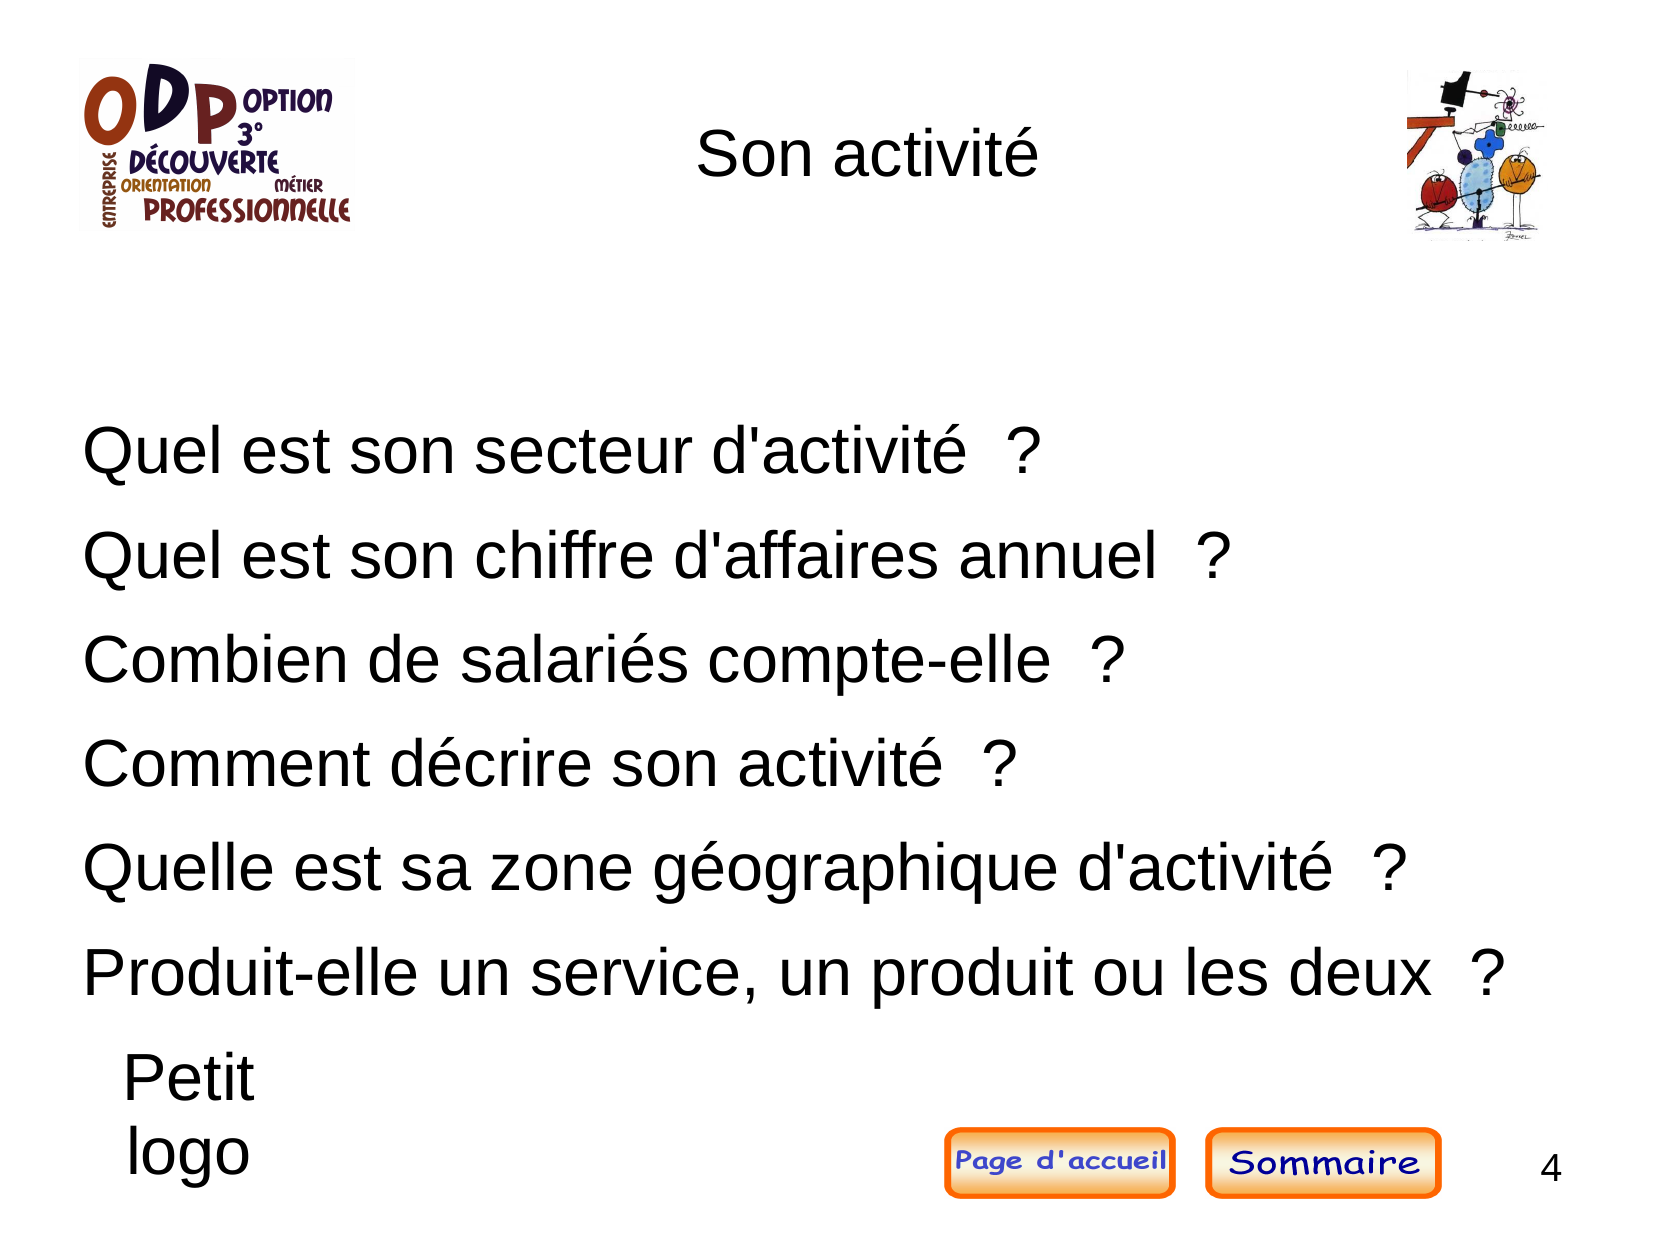

# Son activité
Quel est son secteur d'activité  ?
Quel est son chiffre d'affaires annuel  ?
Combien de salariés compte-elle  ?
Comment décrire son activité  ?
Quelle est sa zone géographique d'activité  ?
Produit-elle un service, un produit ou les deux  ?
Petit logo